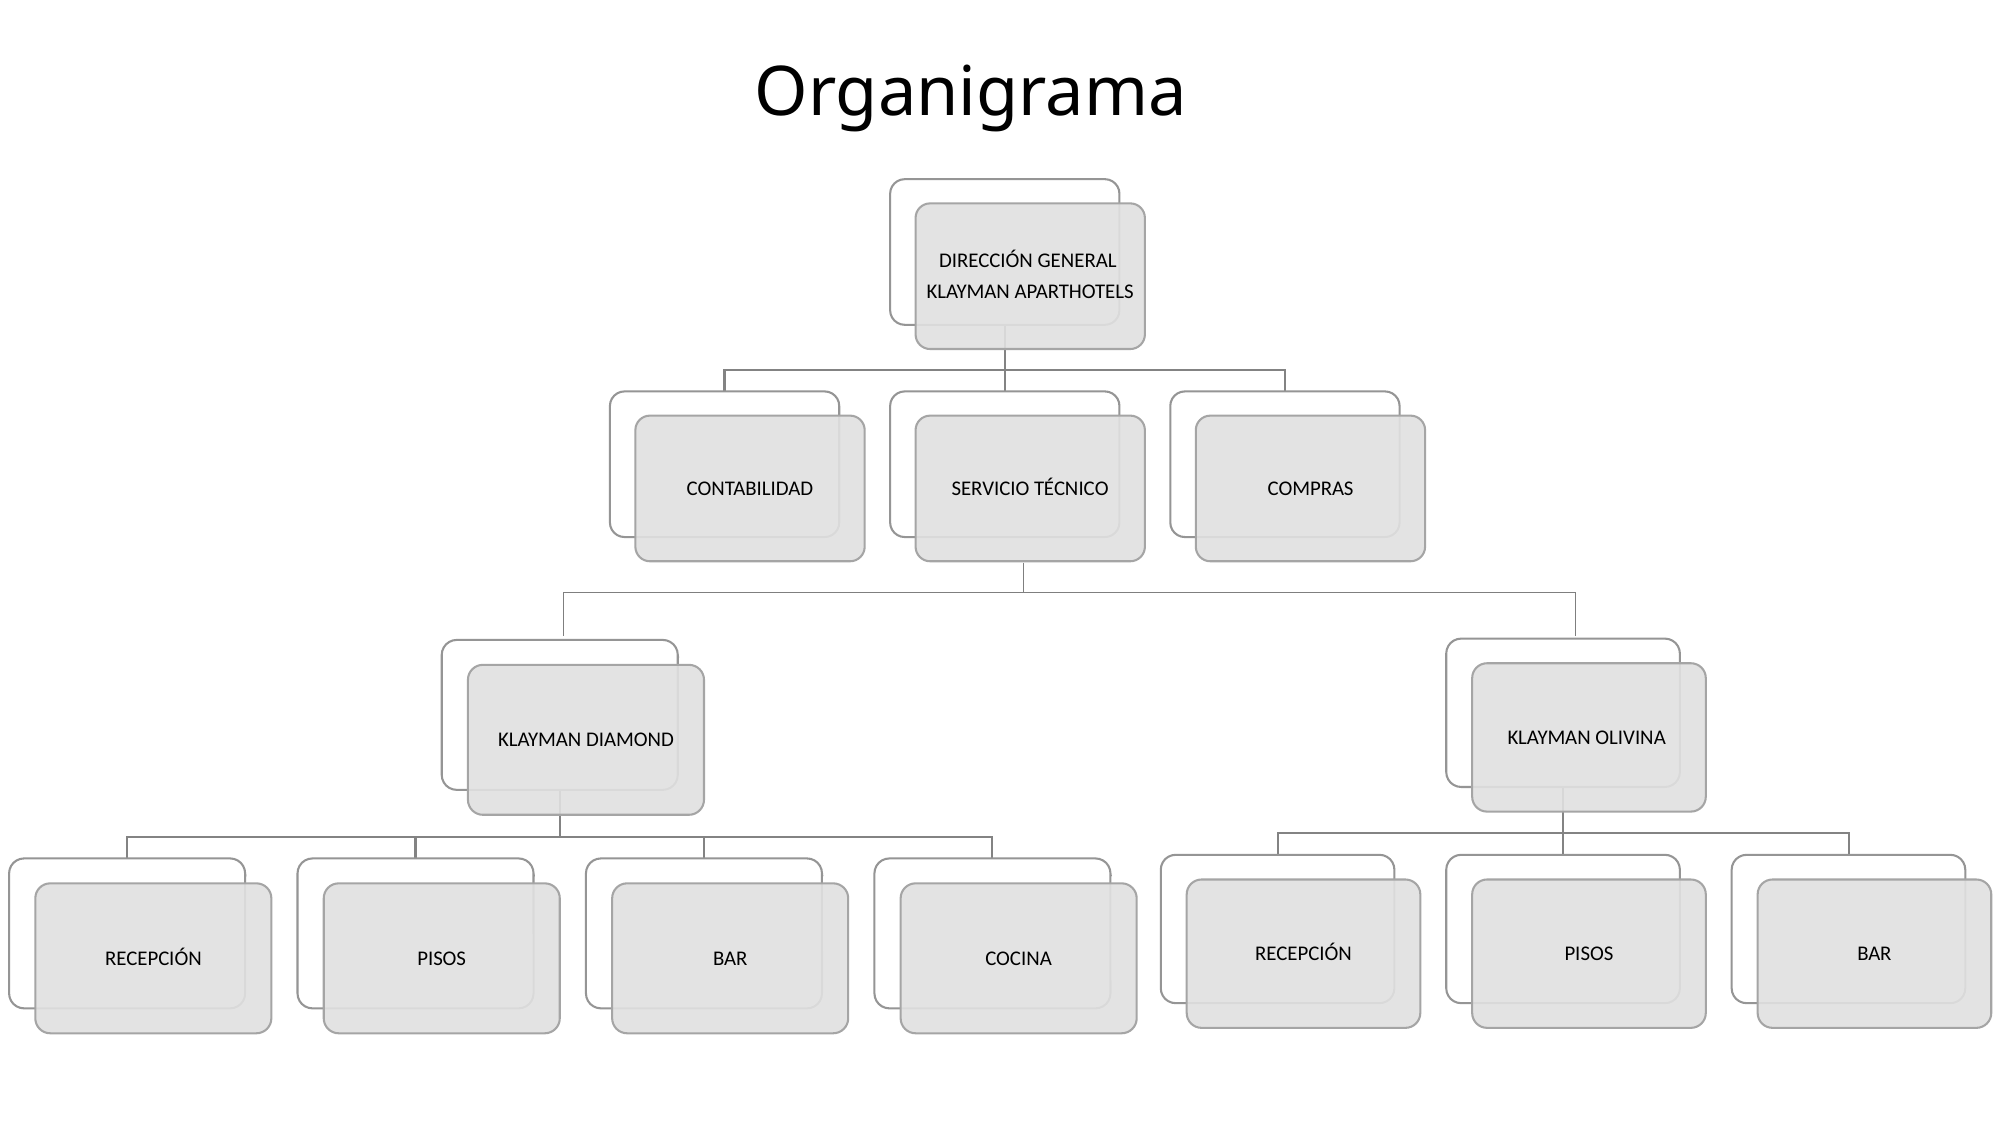

# Organigrama
DIRECCIÓN GENERAL
KLAYMAN APARTHOTELS
CONTABILIDAD
SERVICIO TÉCNICO
COMPRAS
KLAYMAN OLIVINA
RECEPCIÓN
PISOS
BAR
KLAYMAN DIAMOND
RECEPCIÓN
PISOS
BAR
COCINA